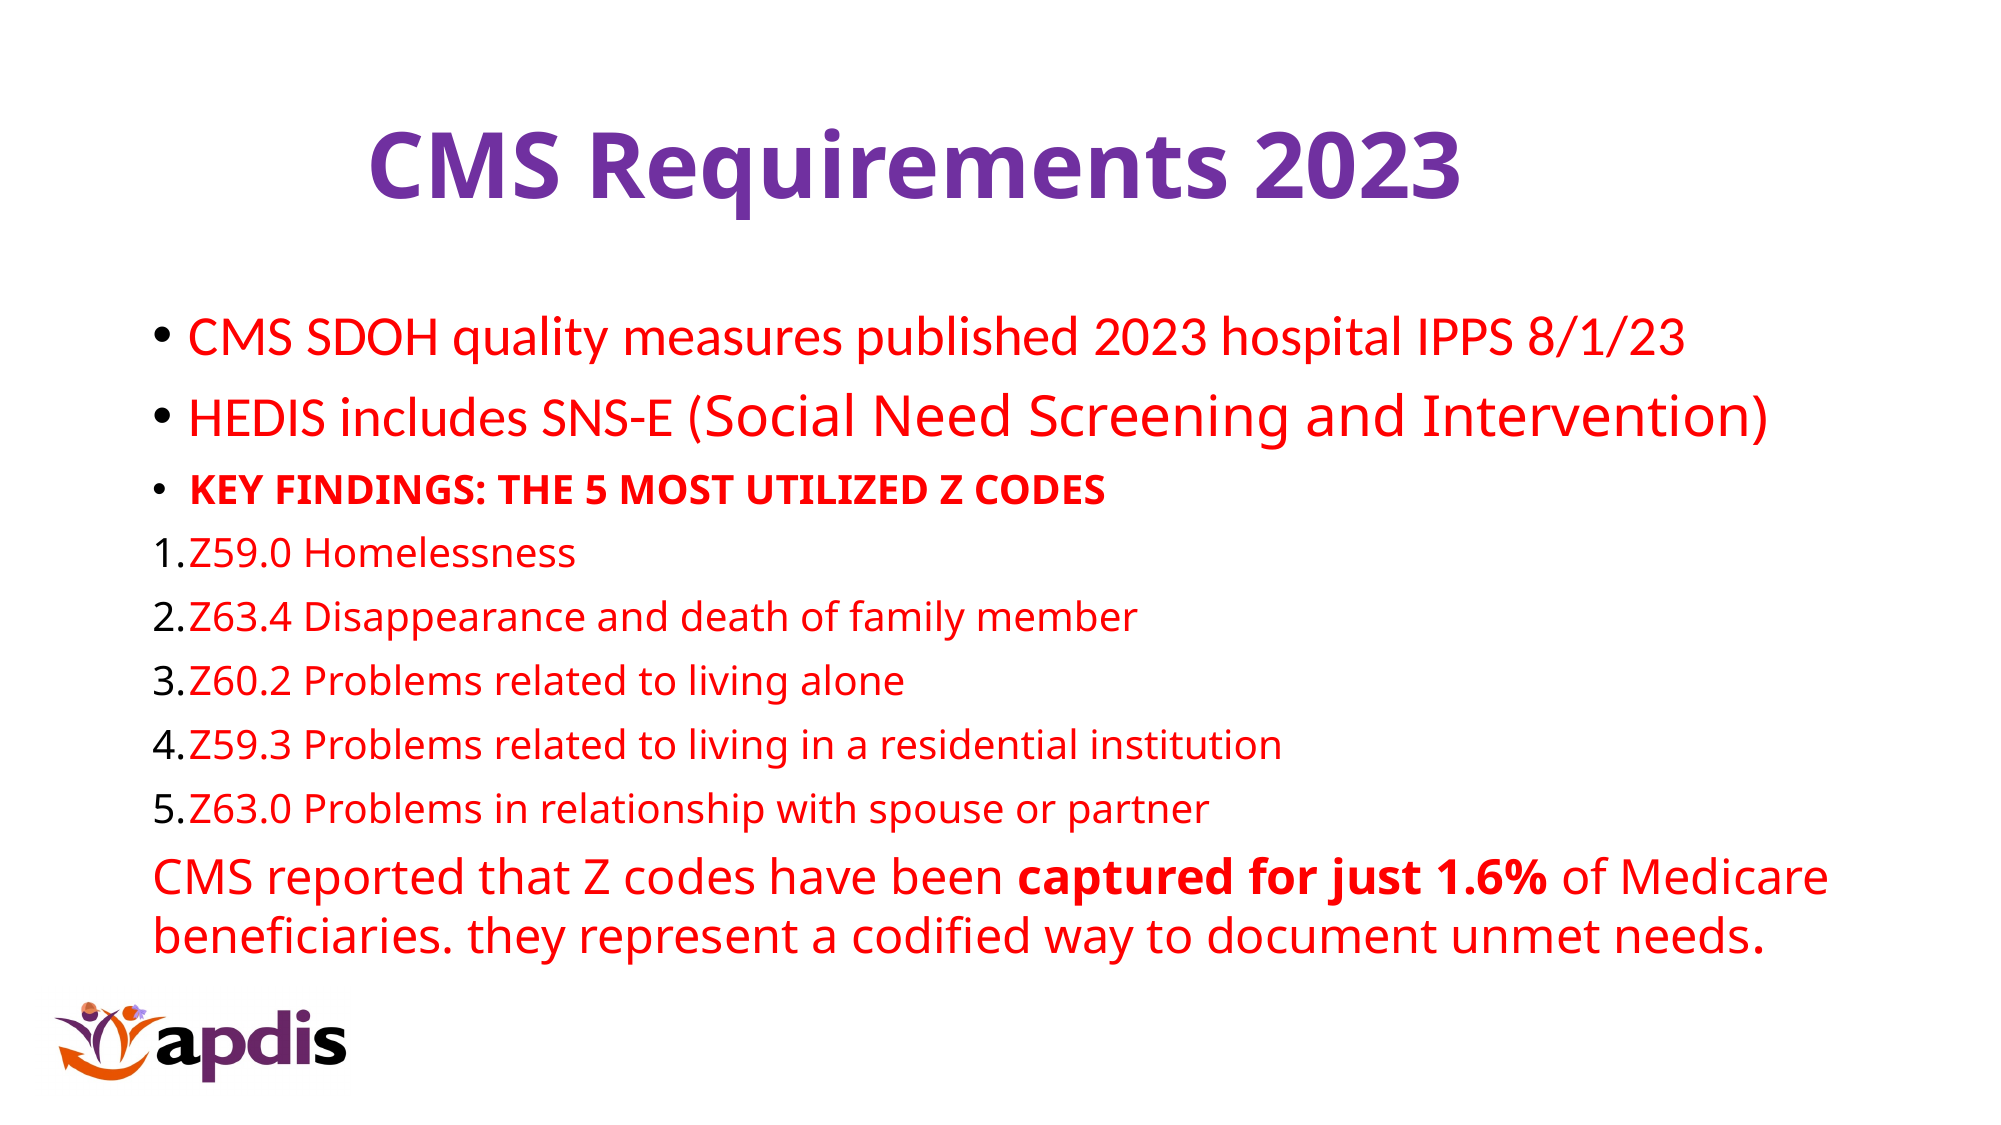

# CMS Requirements 2023
CMS SDOH quality measures published 2023 hospital IPPS 8/1/23
HEDIS includes SNS-E (Social Need Screening and Intervention)
KEY FINDINGS: THE 5 MOST UTILIZED Z CODES
Z59.0 Homelessness
Z63.4 Disappearance and death of family member
Z60.2 Problems related to living alone
Z59.3 Problems related to living in a residential institution
Z63.0 Problems in relationship with spouse or partner
CMS reported that Z codes have been captured for just 1.6% of Medicare beneficiaries. they represent a codified way to document unmet needs.